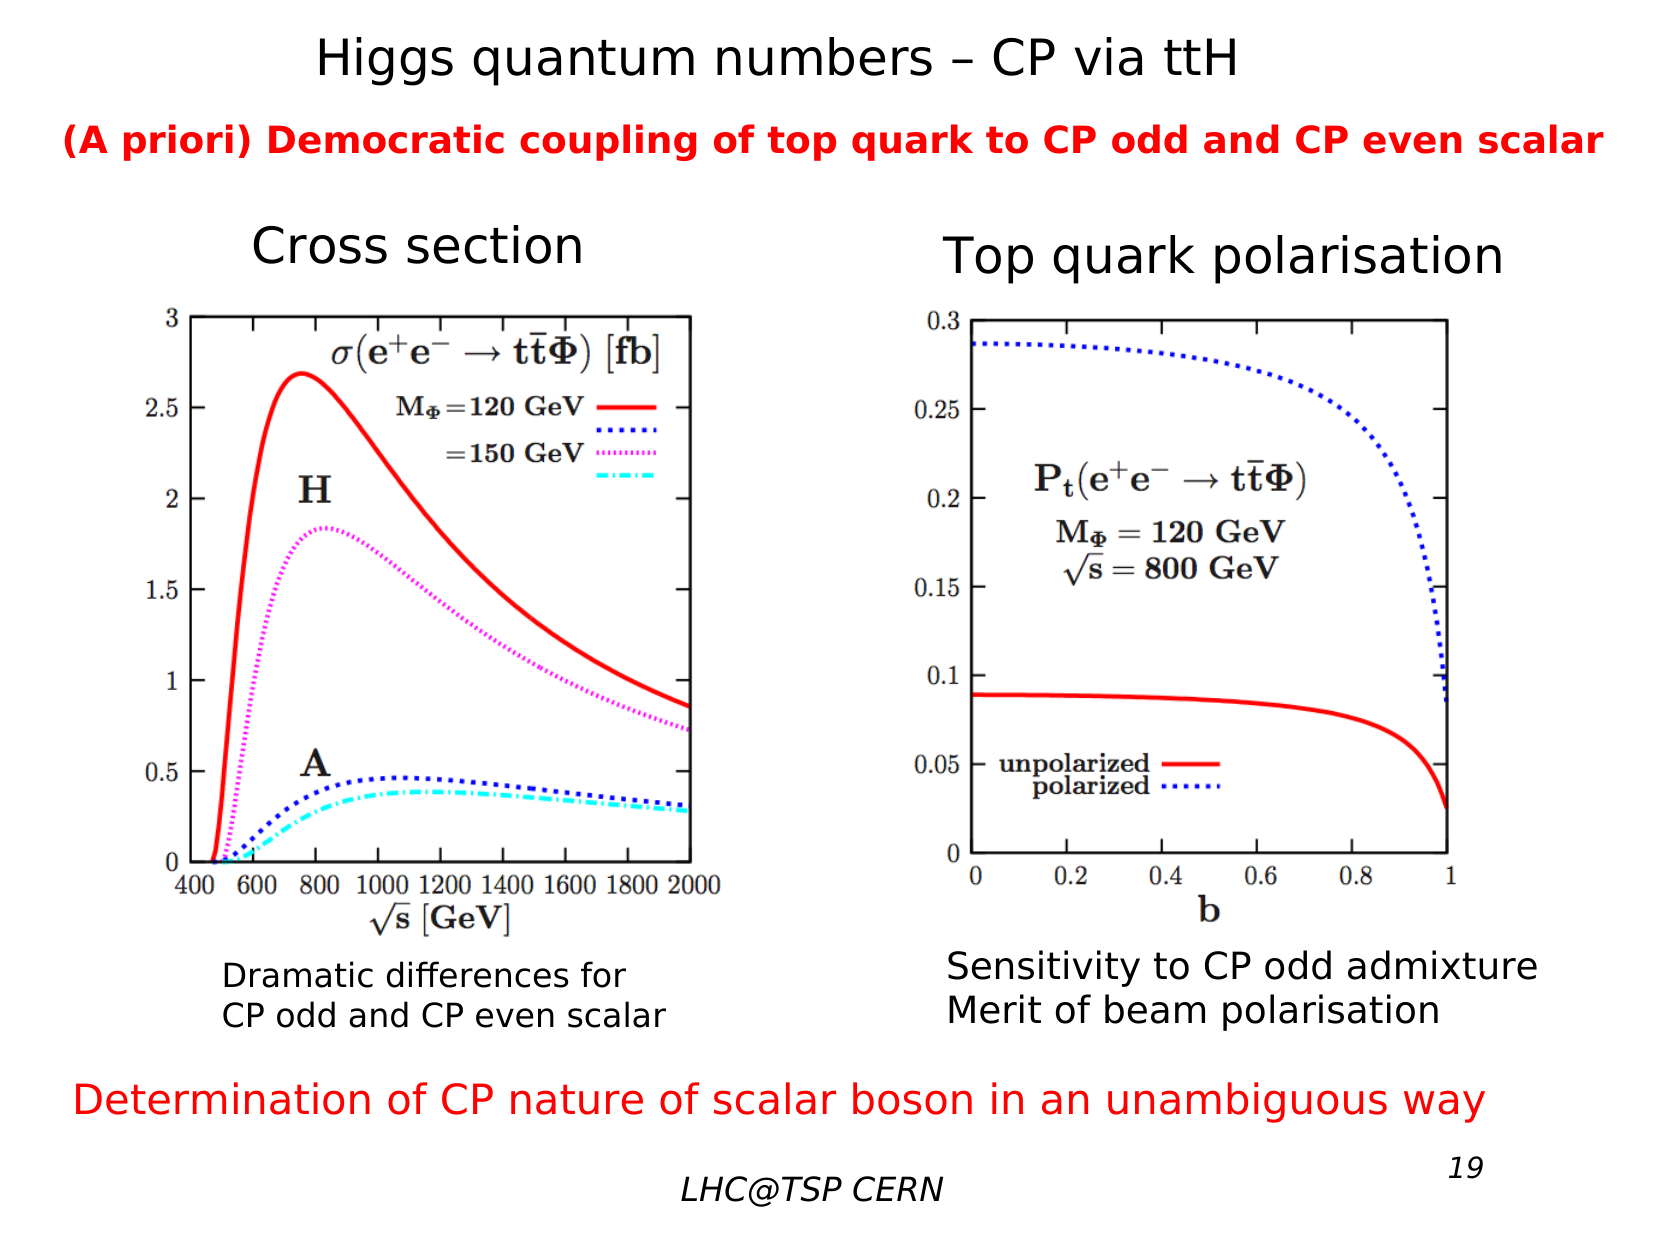

Higgs quantum numbers – CP via ttH
(A priori) Democratic coupling of top quark to CP odd and CP even scalar
Cross section
Top quark polarisation
Sensitivity to CP odd admixture
Merit of beam polarisation
Dramatic differences for
CP odd and CP even scalar
Determination of CP nature of scalar boson in an unambiguous way
LHC@TSP CERN